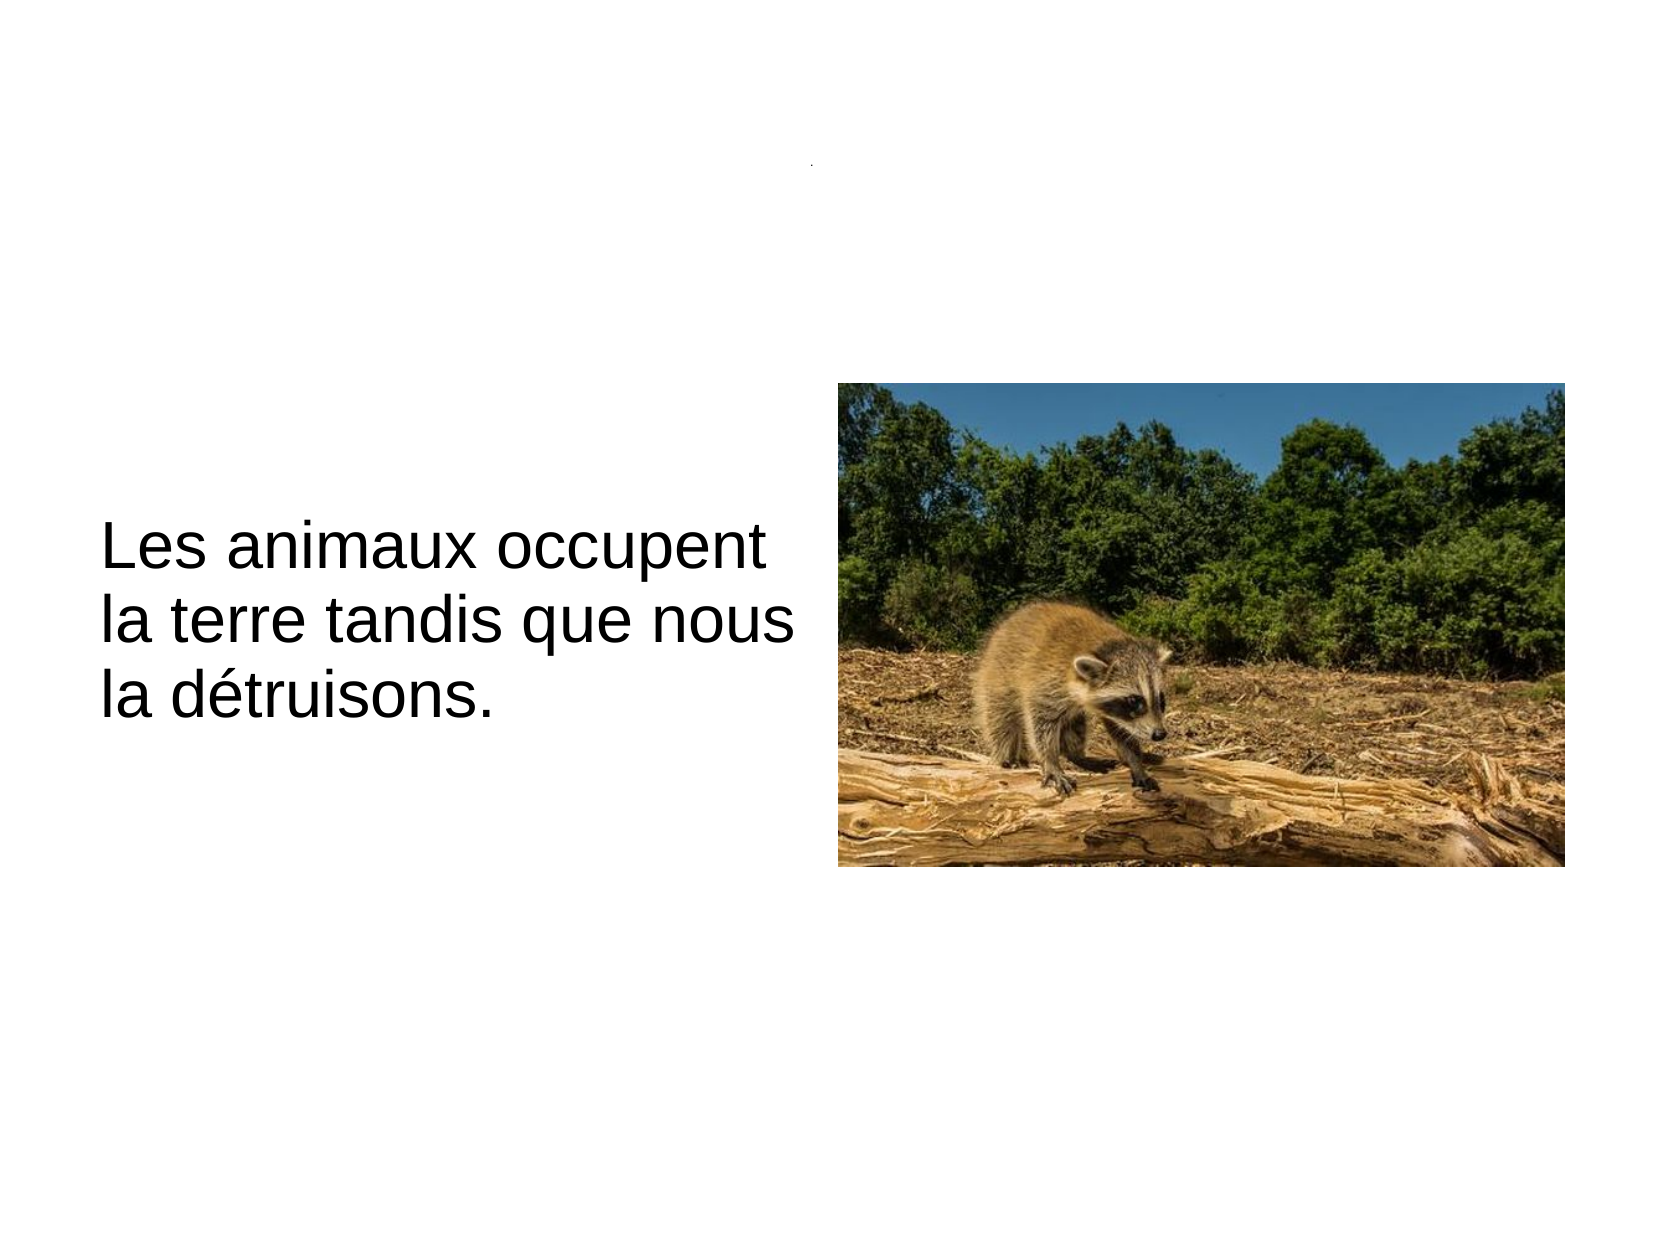

Les animaux occupent la terre tandis que nous la détruisons.
# .